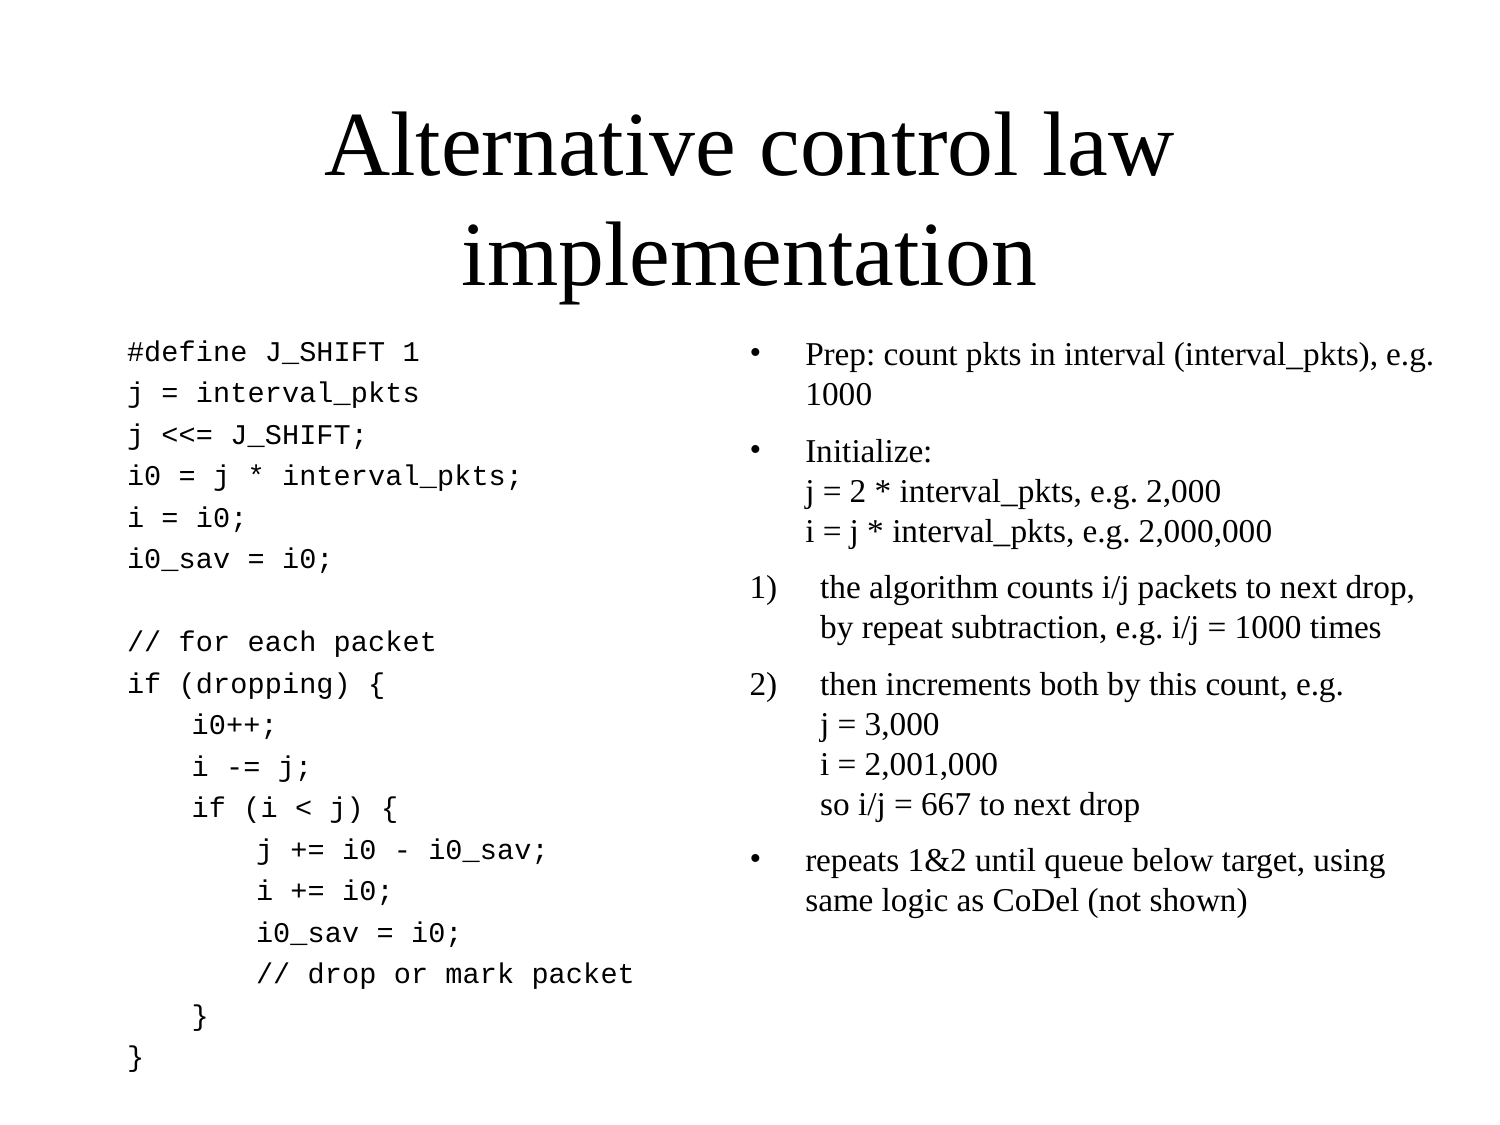

Alternative control law implementation
#define J_SHIFT 1
j = interval_pkts
j <<= J_SHIFT;
i0 = j * interval_pkts;
i = i0;
i0_sav = i0;
// for each packet
if (dropping) {
 	i0++;
 	i -= j;
 	if (i < j) {
 	 	j += i0 - i0_sav;
 	 	i += i0;
 	 	i0_sav = i0;
 	 	// drop or mark packet
 	}
}
Prep: count pkts in interval (interval_pkts), e.g. 1000
Initialize:
j = 2 * interval_pkts, e.g. 2,000
i = j * interval_pkts, e.g. 2,000,000
the algorithm counts i/j packets to next drop, by repeat subtraction, e.g. i/j = 1000 times
then increments both by this count, e.g.
j = 3,000
i = 2,001,000
so i/j = 667 to next drop
repeats 1&2 until queue below target, using same logic as CoDel (not shown)